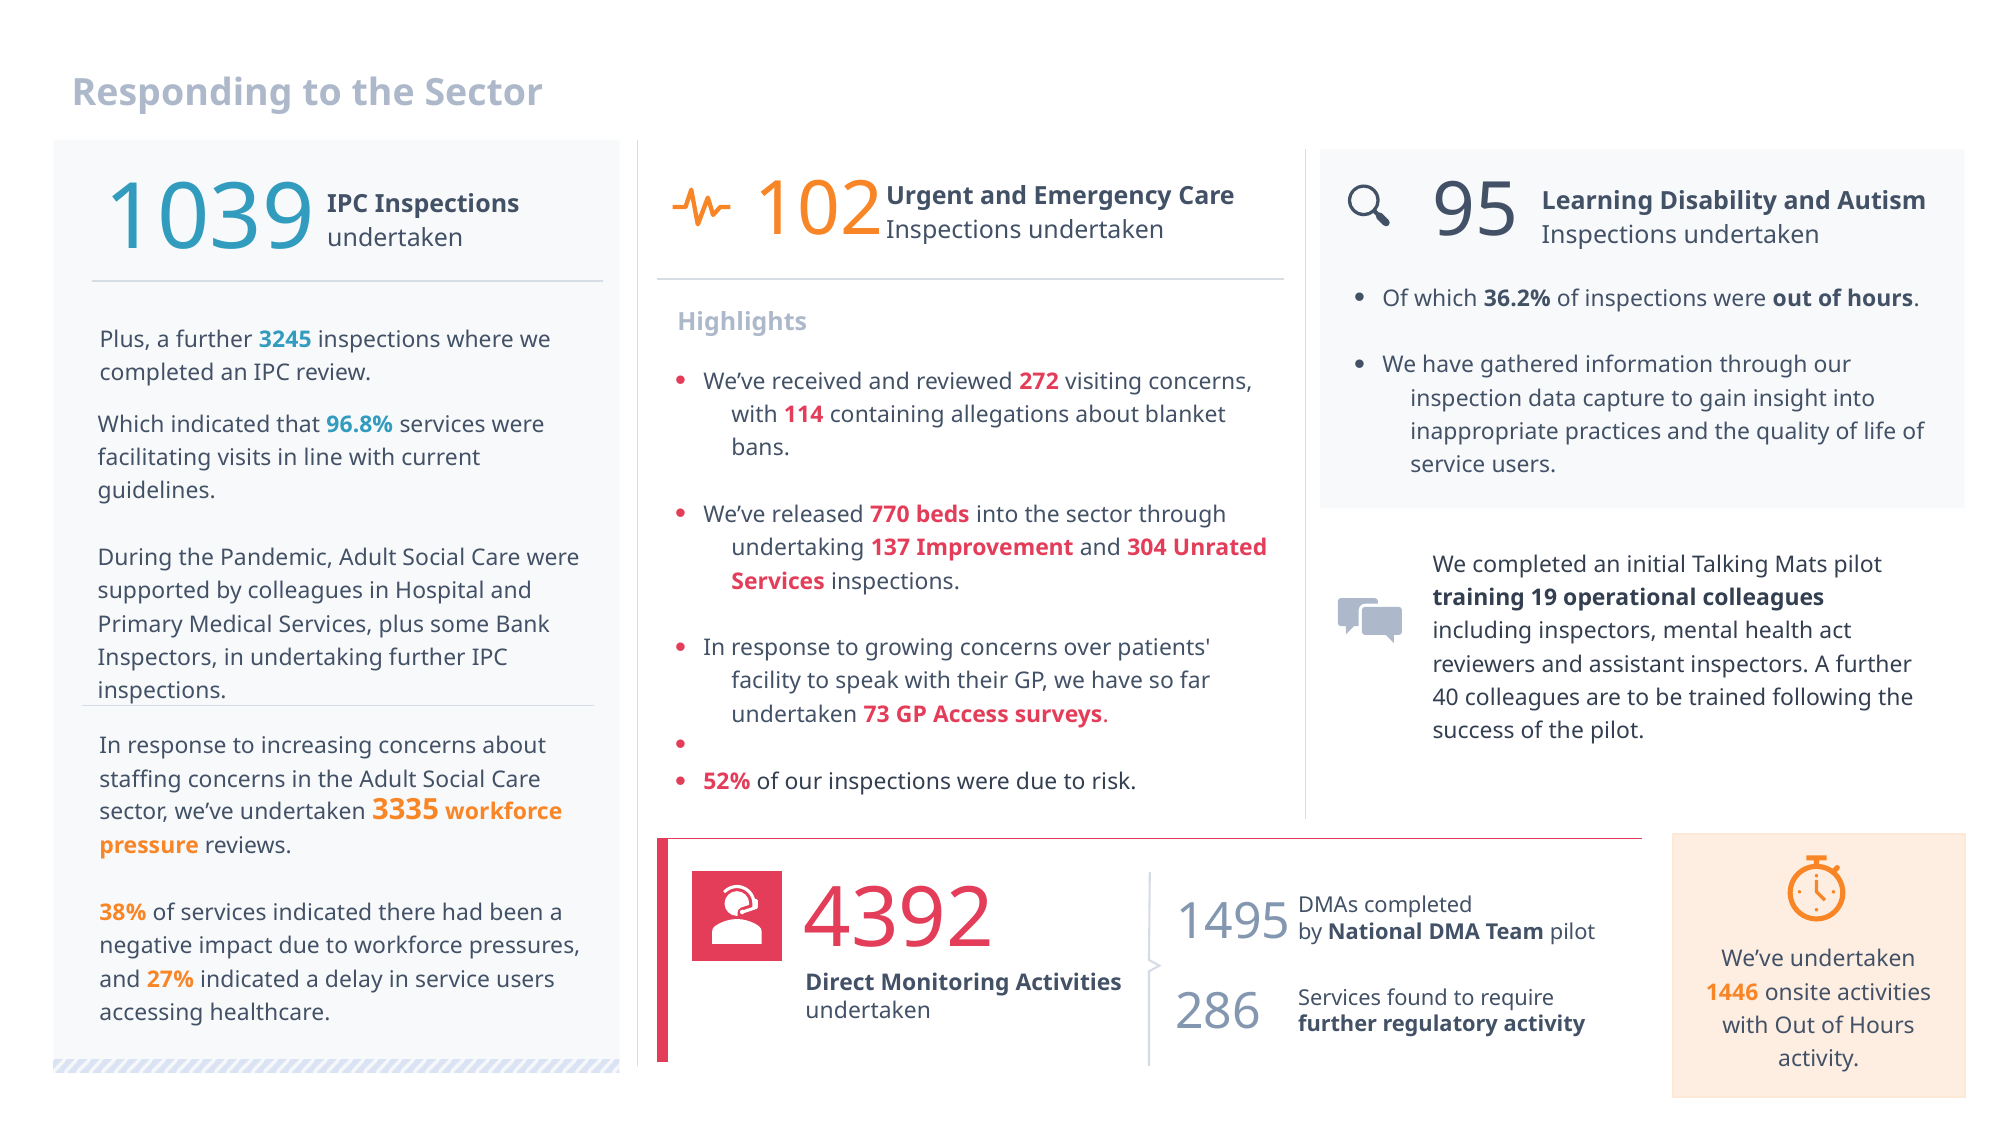

Responding to the Sector
1039
102
95
Urgent and Emergency Care
Inspections undertaken
Learning Disability and Autism
Inspections undertaken
IPC Inspections
undertaken
Of which 36.2% of inspections were out of hours.
We have gathered information through our inspection data capture to gain insight into inappropriate practices and the quality of life of service users.
Highlights
Plus, a further 3245 inspections where we completed an IPC review.
We’ve received and reviewed 272 visiting concerns, with 114 containing allegations about blanket bans.
We’ve released 770 beds into the sector through undertaking 137 Improvement and 304 Unrated Services inspections.
In response to growing concerns over patients' facility to speak with their GP, we have so far undertaken 73 GP Access surveys.
52% of our inspections were due to risk.
Which indicated that 96.8% services were facilitating visits in line with current guidelines.
During the Pandemic, Adult Social Care were supported by colleagues in Hospital and Primary Medical Services, plus some Bank Inspectors, in undertaking further IPC inspections.
We completed an initial Talking Mats pilot training 19 operational colleagues including inspectors, mental health act reviewers and assistant inspectors. A further 40 colleagues are to be trained following the success of the pilot.
In response to increasing concerns about staffing concerns in the Adult Social Care sector, we’ve undertaken 3335 workforce pressure reviews.
38% of services indicated there had been a negative impact due to workforce pressures, and 27% indicated a delay in service users accessing healthcare.
4392
1495
DMAs completed
by National DMA Team pilot
We’ve undertaken 1446 onsite activities with Out of Hours activity.
Direct Monitoring Activities
undertaken
286
Services found to require further regulatory activity